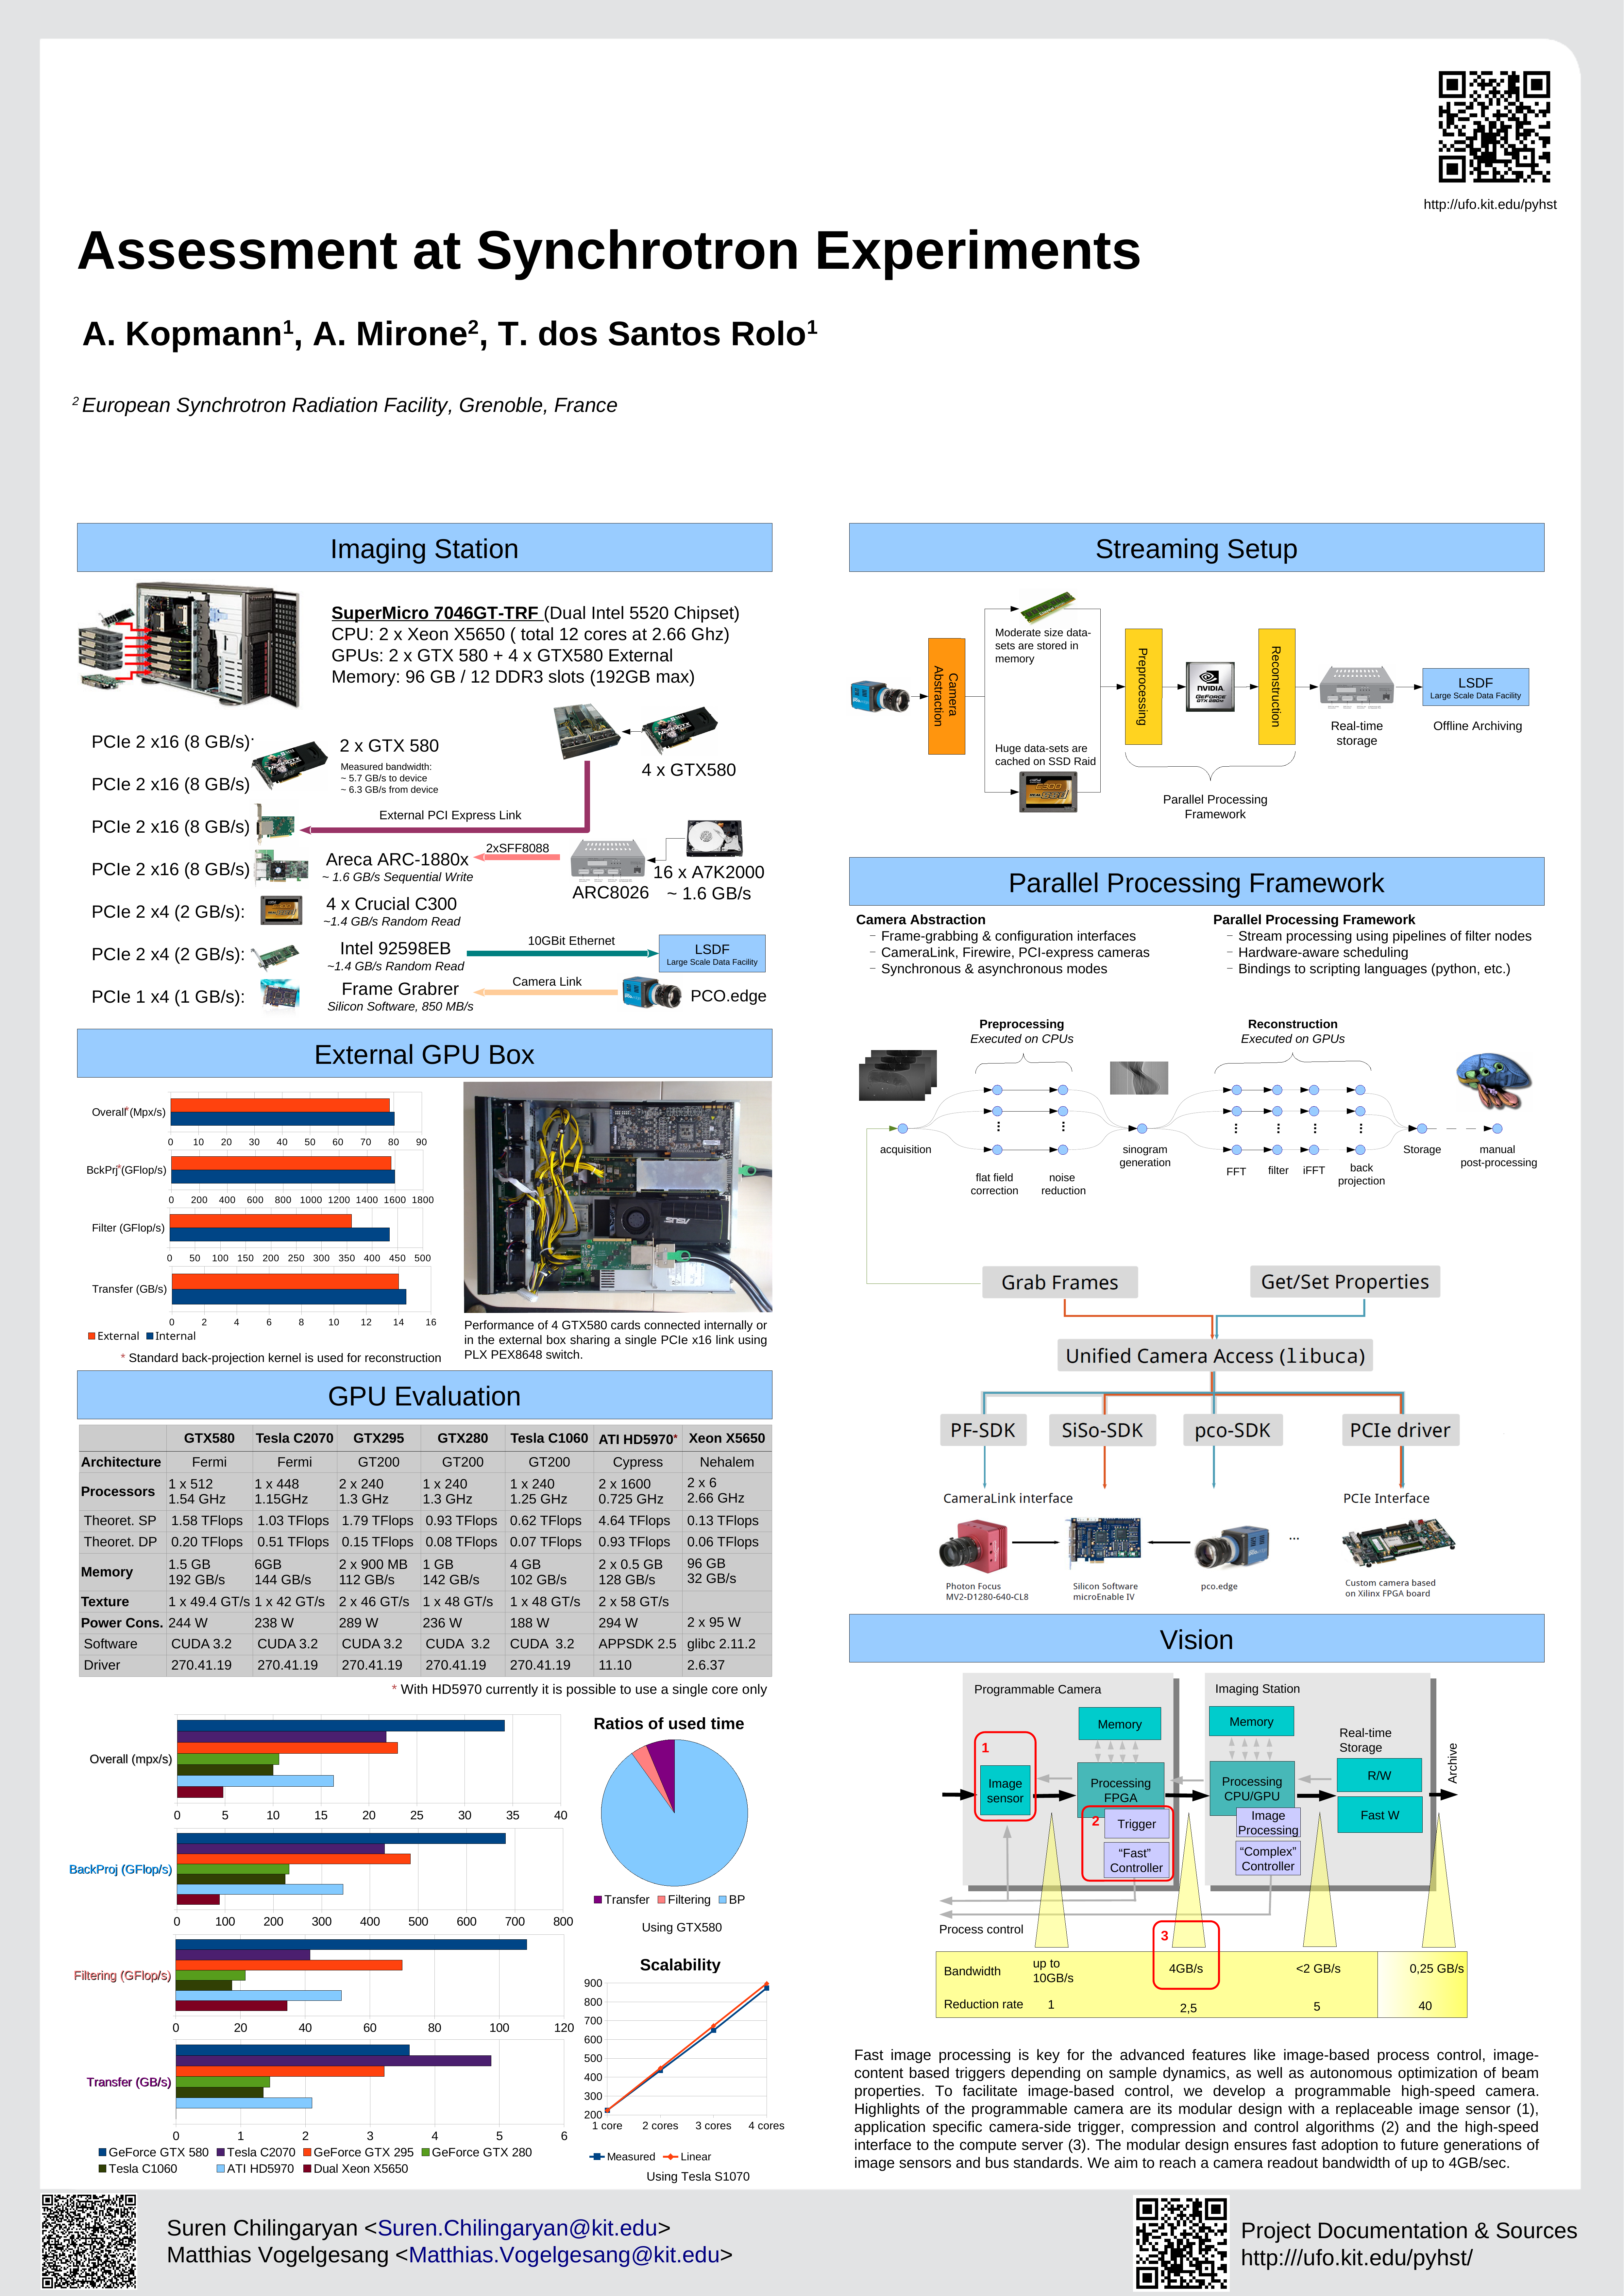

http://ufo.kit.edu/pyhst
# Assessment at Synchrotron Experiments
A. Kopmann1, A. Mirone2, T. dos Santos Rolo1
2 European Synchrotron Radiation Facility, Grenoble, France
Imaging Station
Streaming Setup
Moderate size data-sets are stored in memory
Preprocessing
Reconstruction
LSDF
Large Scale Data Facility
Camera
Abstraction
Real-time
storage
Offline Archiving
Huge data-sets are cached on SSD Raid
Parallel Processing Framework
SuperMicro 7046GT-TRF (Dual Intel 5520 Chipset)
CPU: 2 x Xeon X5650 ( total 12 cores at 2.66 Ghz)
GPUs: 2 x GTX 580 + 4 x GTX580 External
Memory: 96 GB / 12 DDR3 slots (192GB max)
PCIe 2 x16 (8 GB/s):
PCIe 2 x16 (8 GB/s):
PCIe 2 x16 (8 GB/s):
PCIe 2 x16 (8 GB/s):
PCIe 2 x4 (2 GB/s):
PCIe 2 x4 (2 GB/s):
PCIe 1 x4 (1 GB/s):
2 x GTX 580
4 x GTX580
Measured bandwidth:
~ 5.7 GB/s to device
~ 6.3 GB/s from device
External PCI Express Link
2xSFF8088
Areca ARC-1880x
~ 1.6 GB/s Sequential Write
Parallel Processing Framework
16 x A7K2000
~ 1.6 GB/s
ARC8026
4 x Crucial C300
~1.4 GB/s Random Read
Camera Abstraction
Frame-grabbing & configuration interfaces
CameraLink, Firewire, PCI-express cameras
Synchronous & asynchronous modes
Parallel Processing Framework
Stream processing using pipelines of filter nodes
Hardware-aware scheduling
Bindings to scripting languages (python, etc.)
10GBit Ethernet
Intel 92598EB
~1.4 GB/s Random Read
LSDF
Large Scale Data Facility
Camera Link
Frame Grabrer
Silicon Software, 850 MB/s
PCO.edge
Preprocessing
Executed on CPUs
Reconstruction
Executed on GPUs
...
...
...
...
...
...
acquisition
manual
post-processing
sinogram
generation
Storage
back
projection
filter
iFFT
FFT
noise
reduction
flat field
correction
External GPU Box
### Chart
| Category | Internal | External |
|---|---|---|
| Overall (Mpx/s) | 80.18 | 78.48 |*
### Chart
| Category | Internal | External |
|---|---|---|
| BckPrj (GFlop/s) | 1598.0 | 1571.0 |*
### Chart
| Category | Internal | External |
|---|---|---|
| Filter (GFlop/s) | 434.19 | 359.29 |
### Chart
| Category | Internal | External |
|---|---|---|
| Transfer (GB/s) | 14.4581567059204 | 13.9978625838344 |Performance of 4 GTX580 cards connected internally or in the external box sharing a single PCIe x16 link using PLX PEX8648 switch.
* Standard back-projection kernel is used for reconstruction
GPU Evaluation
| | GTX580 | Tesla C2070 | GTX295 | GTX280 | Tesla C1060 | ATI HD5970\* | Xeon X5650 |
| --- | --- | --- | --- | --- | --- | --- | --- |
| Architecture | Fermi | Fermi | GT200 | GT200 | GT200 | Cypress | Nehalem |
| Processors | 1 x 512 1.54 GHz | 1 x 448 1.15GHz | 2 x 240 1.3 GHz | 1 x 240 1.3 GHz | 1 x 240 1.25 GHz | 2 x 1600 0.725 GHz | 2 x 6 2.66 GHz |
| Theoret. SP | 1.58 TFlops | 1.03 TFlops | 1.79 TFlops | 0.93 TFlops | 0.62 TFlops | 4.64 TFlops | 0.13 TFlops |
| Theoret. DP | 0.20 TFlops | 0.51 TFlops | 0.15 TFlops | 0.08 TFlops | 0.07 TFlops | 0.93 TFlops | 0.06 TFlops |
| Memory | 1.5 GB 192 GB/s | 6GB 144 GB/s | 2 x 900 MB 112 GB/s | 1 GB 142 GB/s | 4 GB 102 GB/s | 2 x 0.5 GB 128 GB/s | 96 GB 32 GB/s |
| Texture | 1 x 49.4 GT/s | 1 x 42 GT/s | 2 x 46 GT/s | 1 x 48 GT/s | 1 x 48 GT/s | 2 x 58 GT/s | |
| Power Cons. | 244 W | 238 W | 289 W | 236 W | 188 W | 294 W | 2 x 95 W |
| Software | CUDA 3.2 | CUDA 3.2 | CUDA 3.2 | CUDA 3.2 | CUDA 3.2 | APPSDK 2.5 | glibc 2.11.2 |
| Driver | 270.41.19 | 270.41.19 | 270.41.19 | 270.41.19 | 270.41.19 | 11.10 | 2.6.37 |
Vision
Imaging Station
Programmable Camera
Memory
Memory
Real-time
Storage
1
Archive
R/W
Processing
CPU/GPU
Processing
FPGA
Image
sensor
Fast W
Image
Processing
Trigger
2
“Complex”
Controller
“Fast”
Controller
Process control
3
up to
10GB/s
4GB/s
<2 GB/s
0,25 GB/s
Bandwidth
Reduction rate
1
40
5
2,5
* With HD5970 currently it is possible to use a single core only
Ratios of used time
### Chart
| Category | Intel Xeon X5650 | ATI HD5970 | Tesla C1060 | GeForce GTX 280 | GeForce GTX 295 | Tesla C2070 | GeForce GTX 580 |
|---|---|---|---|---|---|---|---|
| Overall (mpx/s) | 4.8 | 16.3 | 10.0 | 10.61 | 23.0 | 21.8 | 34.15 |
### Chart
| Category | Row 38 |
|---|---|
| Transfer | 0.005714 |
| Filtering | 0.003231 |
| BP | 0.081467 |
### Chart
| Category | Intel Xeon X5650 | ATI HD5970 | Tesla C1060 | GeForce GTX 280 | GeForce GTX 295 | Tesla C2070 | GeForce GTX 580 |
|---|---|---|---|---|---|---|---|
| BackProj (GFlop/s) | 88.12 | 344.32 | 224.37 | 232.3 | 483.4 | 430.0 | 680.7 |Using GTX580
### Chart
| Category | Intel Xeon X5650 | ATI HD5970 | Tesla C1060 | GeForce GTX 280 | GeForce GTX 295 | Tesla C2070 | GeForce GTX 580 |
|---|---|---|---|---|---|---|---|
| Filtering (GFlop/s) | 34.42 | 51.14 | 17.36 | 21.43 | 70.0 | 41.44 | 108.5 |Scalability
### Chart
| Category | Measured | Linear |
|---|---|---|
| 1 core | 224.366671776138 | 224.37 |
| 2 cores | 436.453466363078 | 448.74 |
| 3 cores | 648.522125945138 | 673.16 |
| 4 cores | 873.655862908669 | 897.48 |
### Chart
| Category | Dual Xeon X5650 | ATI HD5970 | Tesla C1060 | GeForce GTX 280 | GeForce GTX 295 | Tesla C2070 | GeForce GTX 580 |
|---|---|---|---|---|---|---|---|
| Transfer (GB/s) | 0.0 | 2.1 | 1.35 | 1.45 | 3.22 | 4.87 | 3.61 |Fast image processing is key for the advanced features like image-based process control, image-content based triggers depending on sample dynamics, as well as autonomous optimization of beam properties. To facilitate image-based control, we develop a programmable high-speed camera. Highlights of the programmable camera are its modular design with a replaceable image sensor (1), application specific camera-side trigger, compression and control algorithms (2) and the high-speed interface to the compute server (3). The modular design ensures fast adoption to future generations of image sensors and bus standards. We aim to reach a camera readout bandwidth of up to 4GB/sec.
 Using Tesla S1070